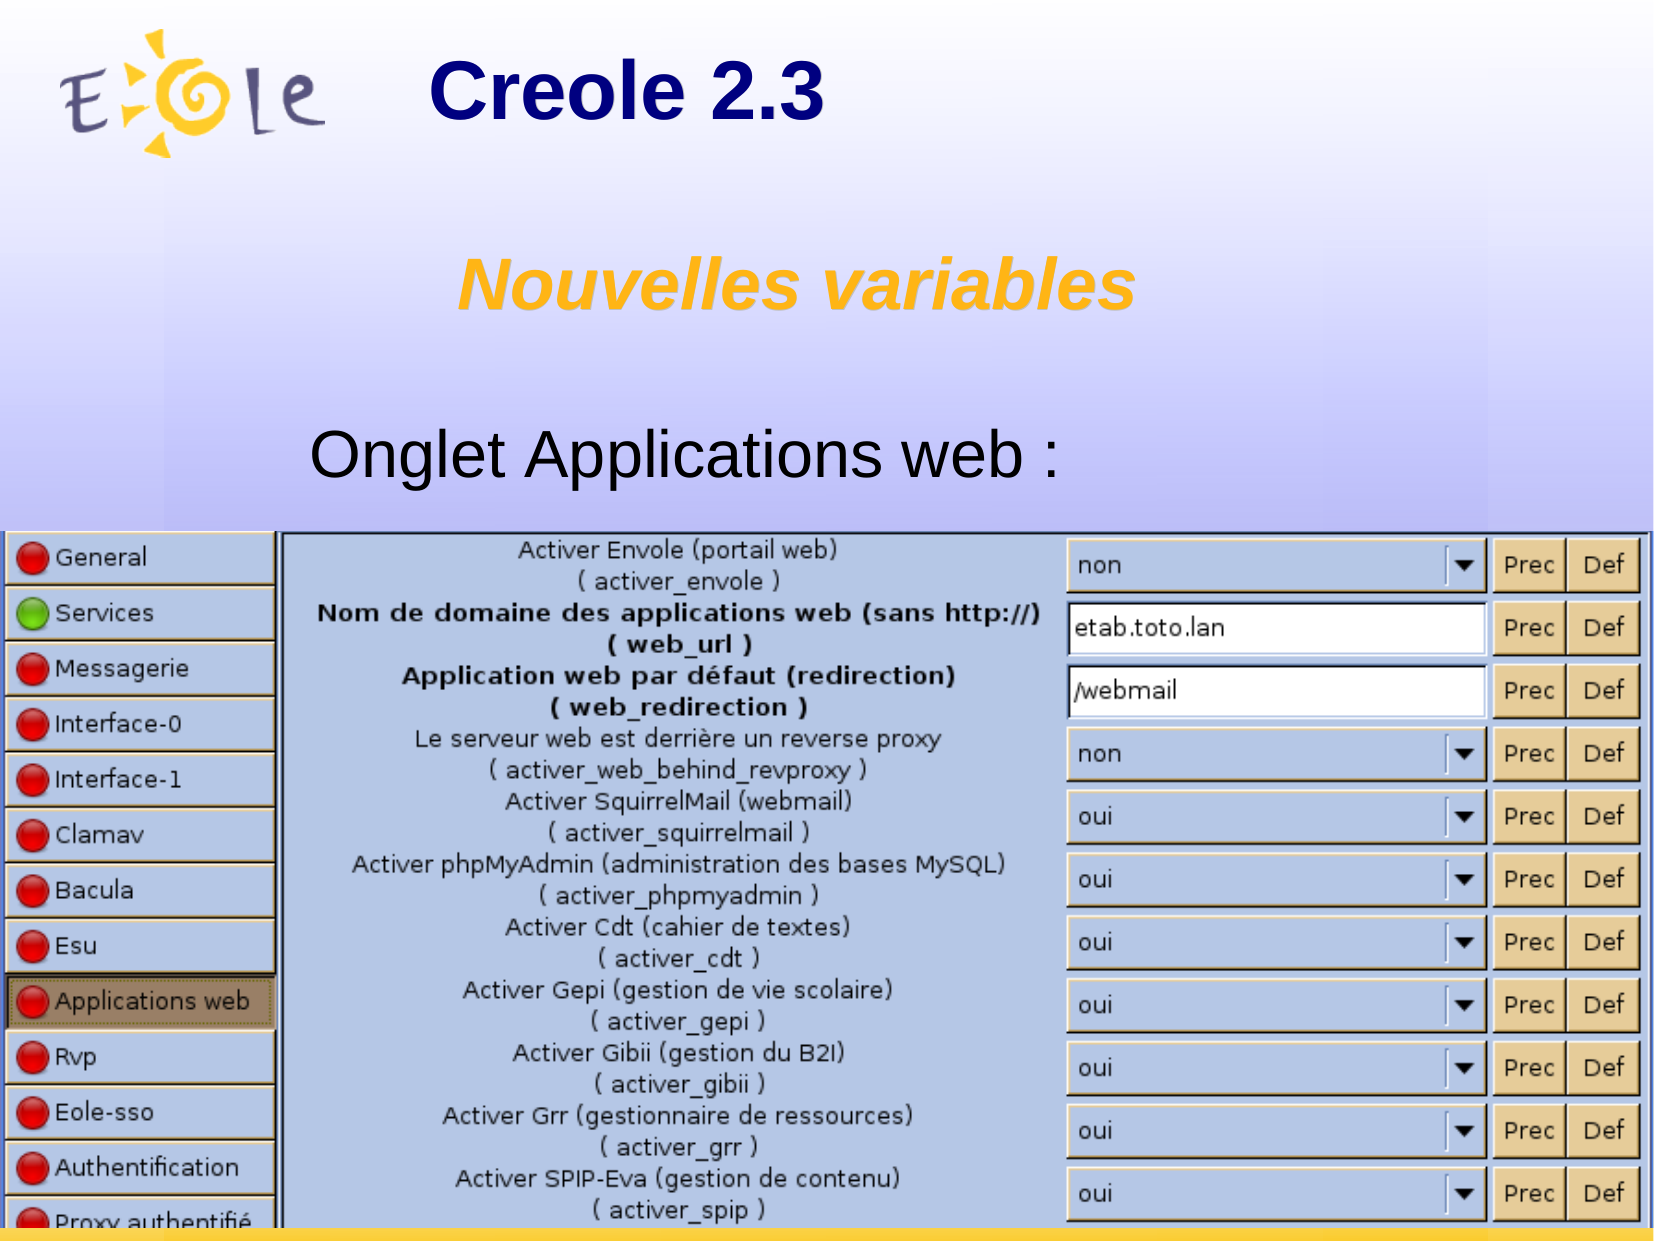

Creole 2.3
Nouvelles variables
Onglet Applications web :